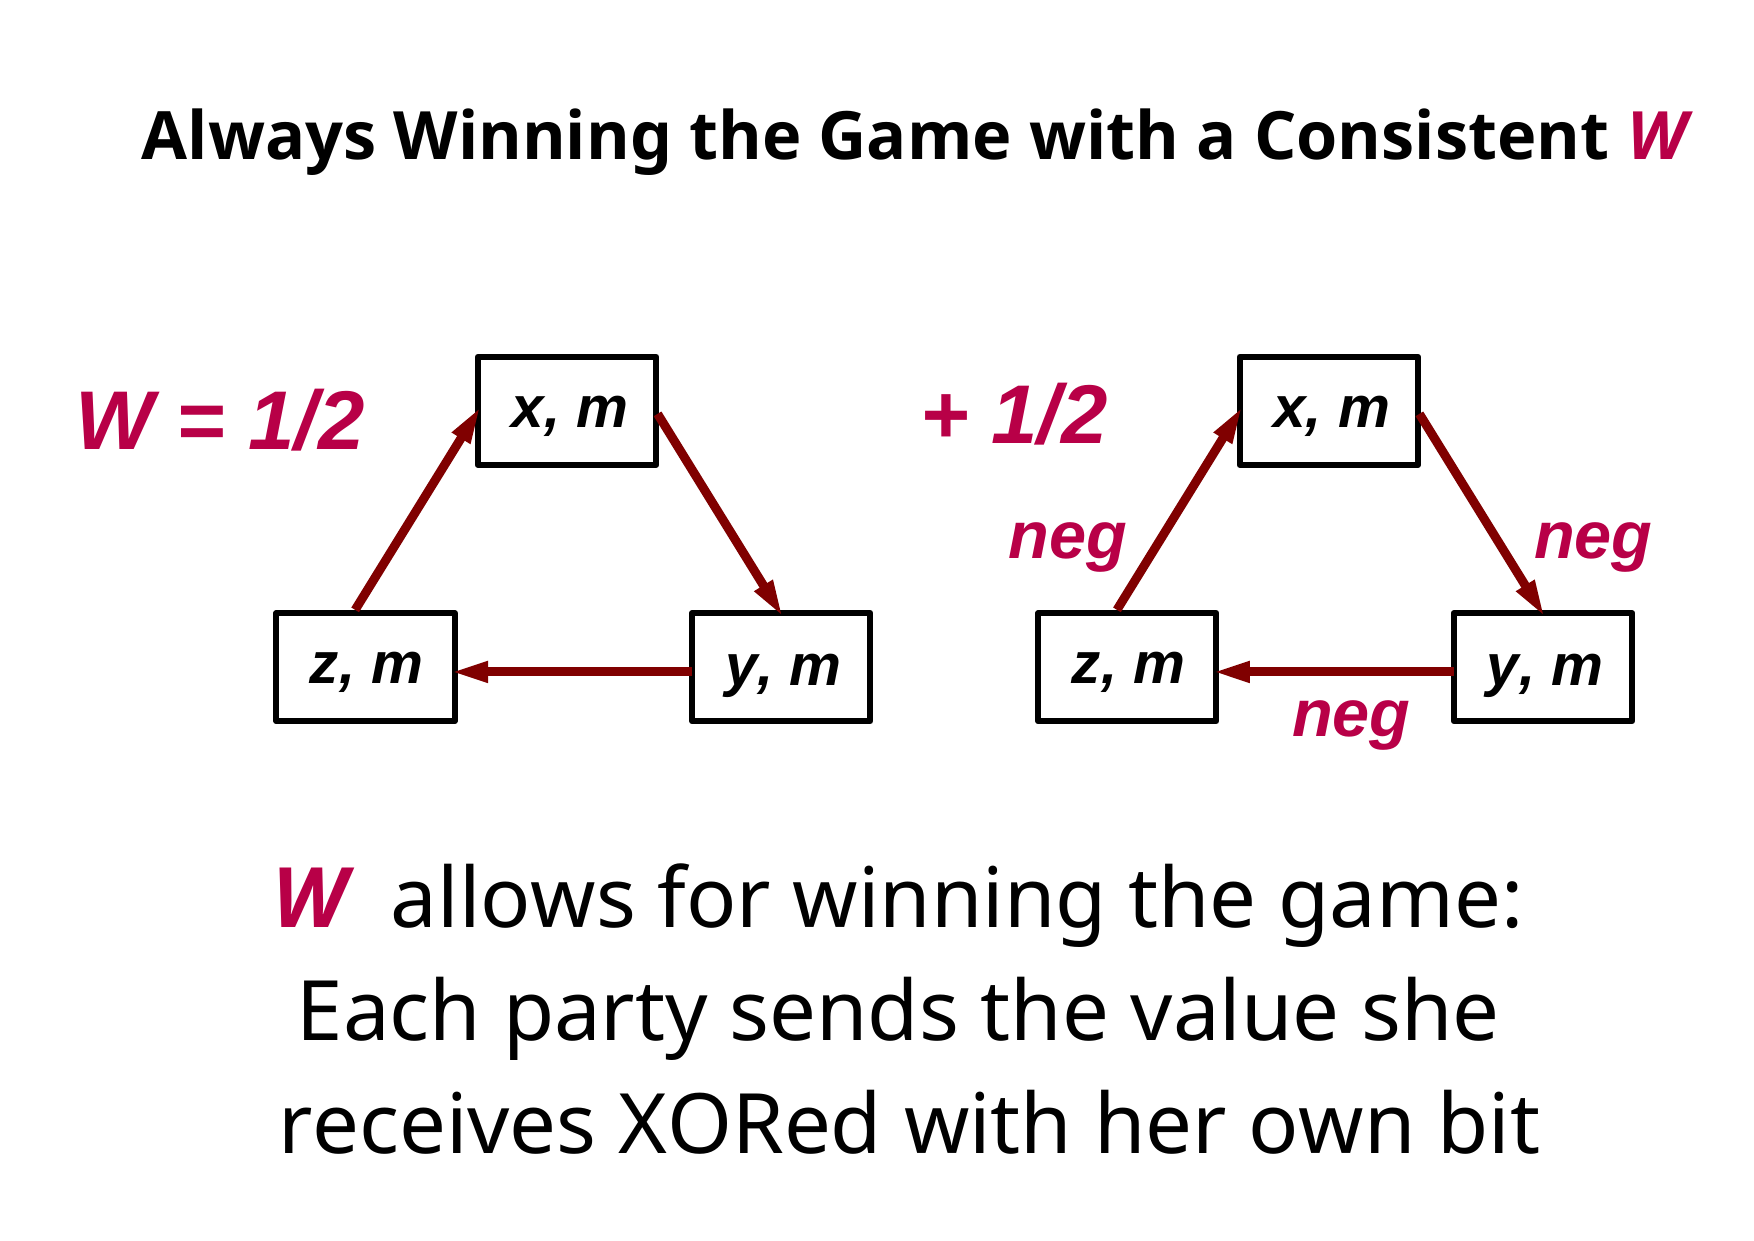

Always Winning the Game with a Consistent W
+ 1/2
W = 1/2
x, m
x, m
neg
neg
z, m
z, m
y, m
y, m
neg
W allows for winning the game:
Each party sends the value she
receives XORed with her own bit